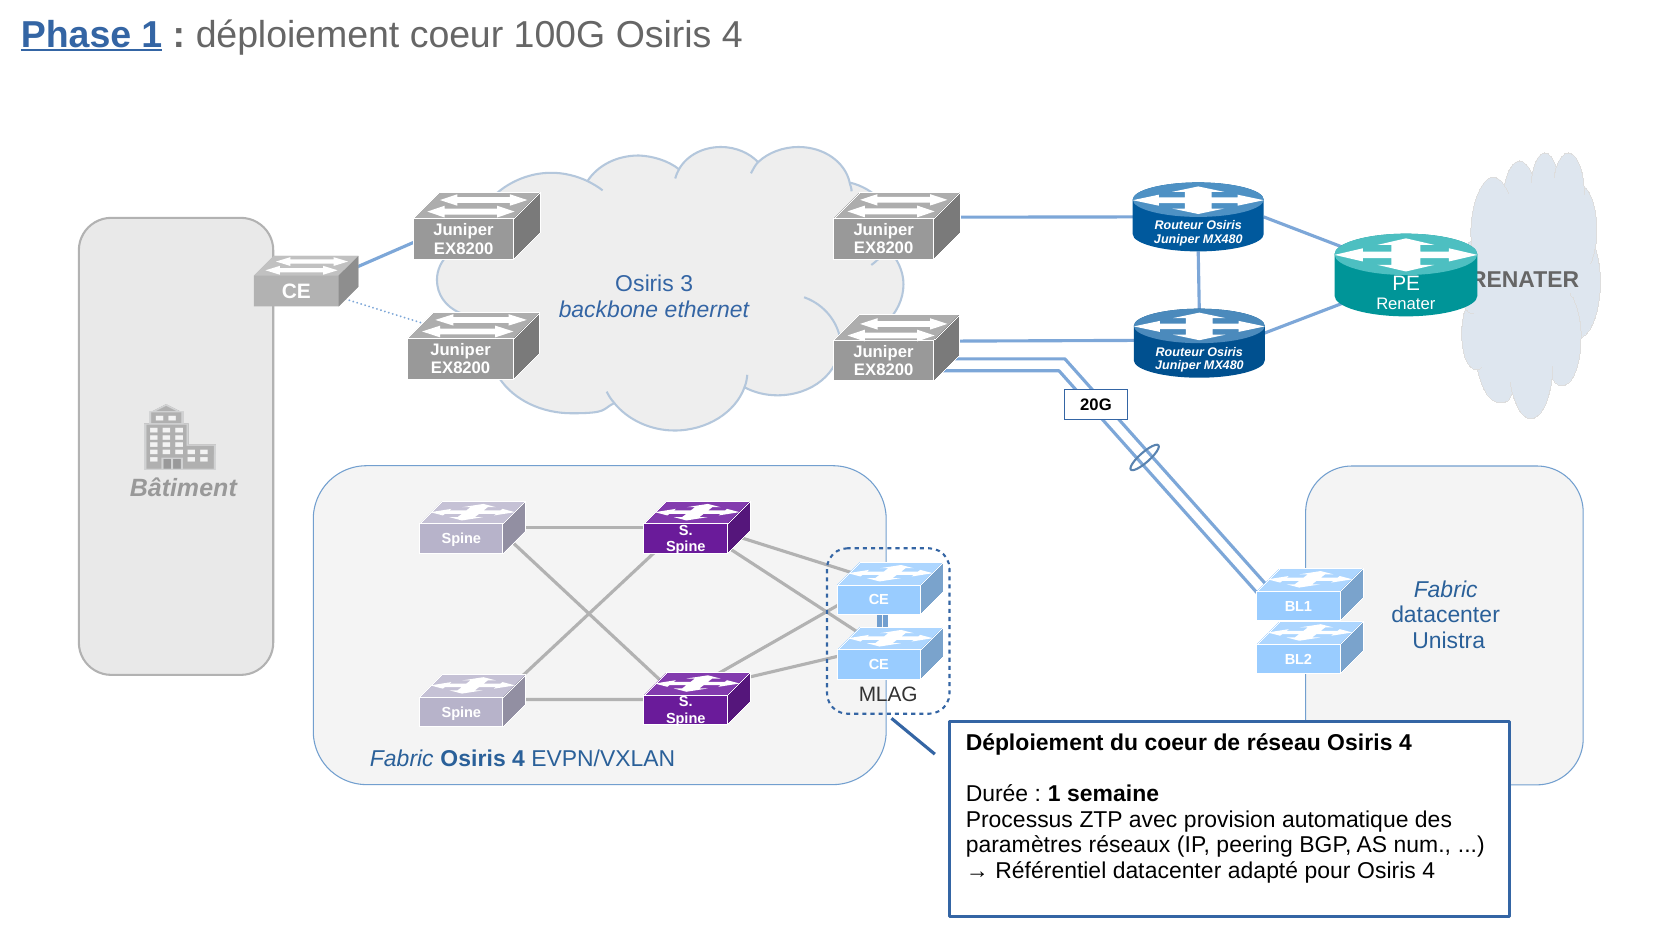

Phase 1 : déploiement coeur 100G Osiris 4
Osiris 3
backbone ethernet
RENATER
Routeur Osiris
Juniper MX480
Juniper
EX8200
Juniper
EX8200
PE
Renater
CE
Routeur Osiris
Juniper MX480
Juniper
EX8200
Juniper
EX8200
20G
Spine
S. Spine
MLAG
CE
CE
S. Spine
Spine
Fabric Osiris 4 EVPN/VXLAN
Déploiement du coeur de réseau Osiris 4
Durée : 1 semaine
Processus ZTP avec provision automatique des paramètres réseaux (IP, peering BGP, AS num., ...)
→ Référentiel datacenter adapté pour Osiris 4
Bâtiment
BL1
Fabric
datacenter
Unistra
BL2